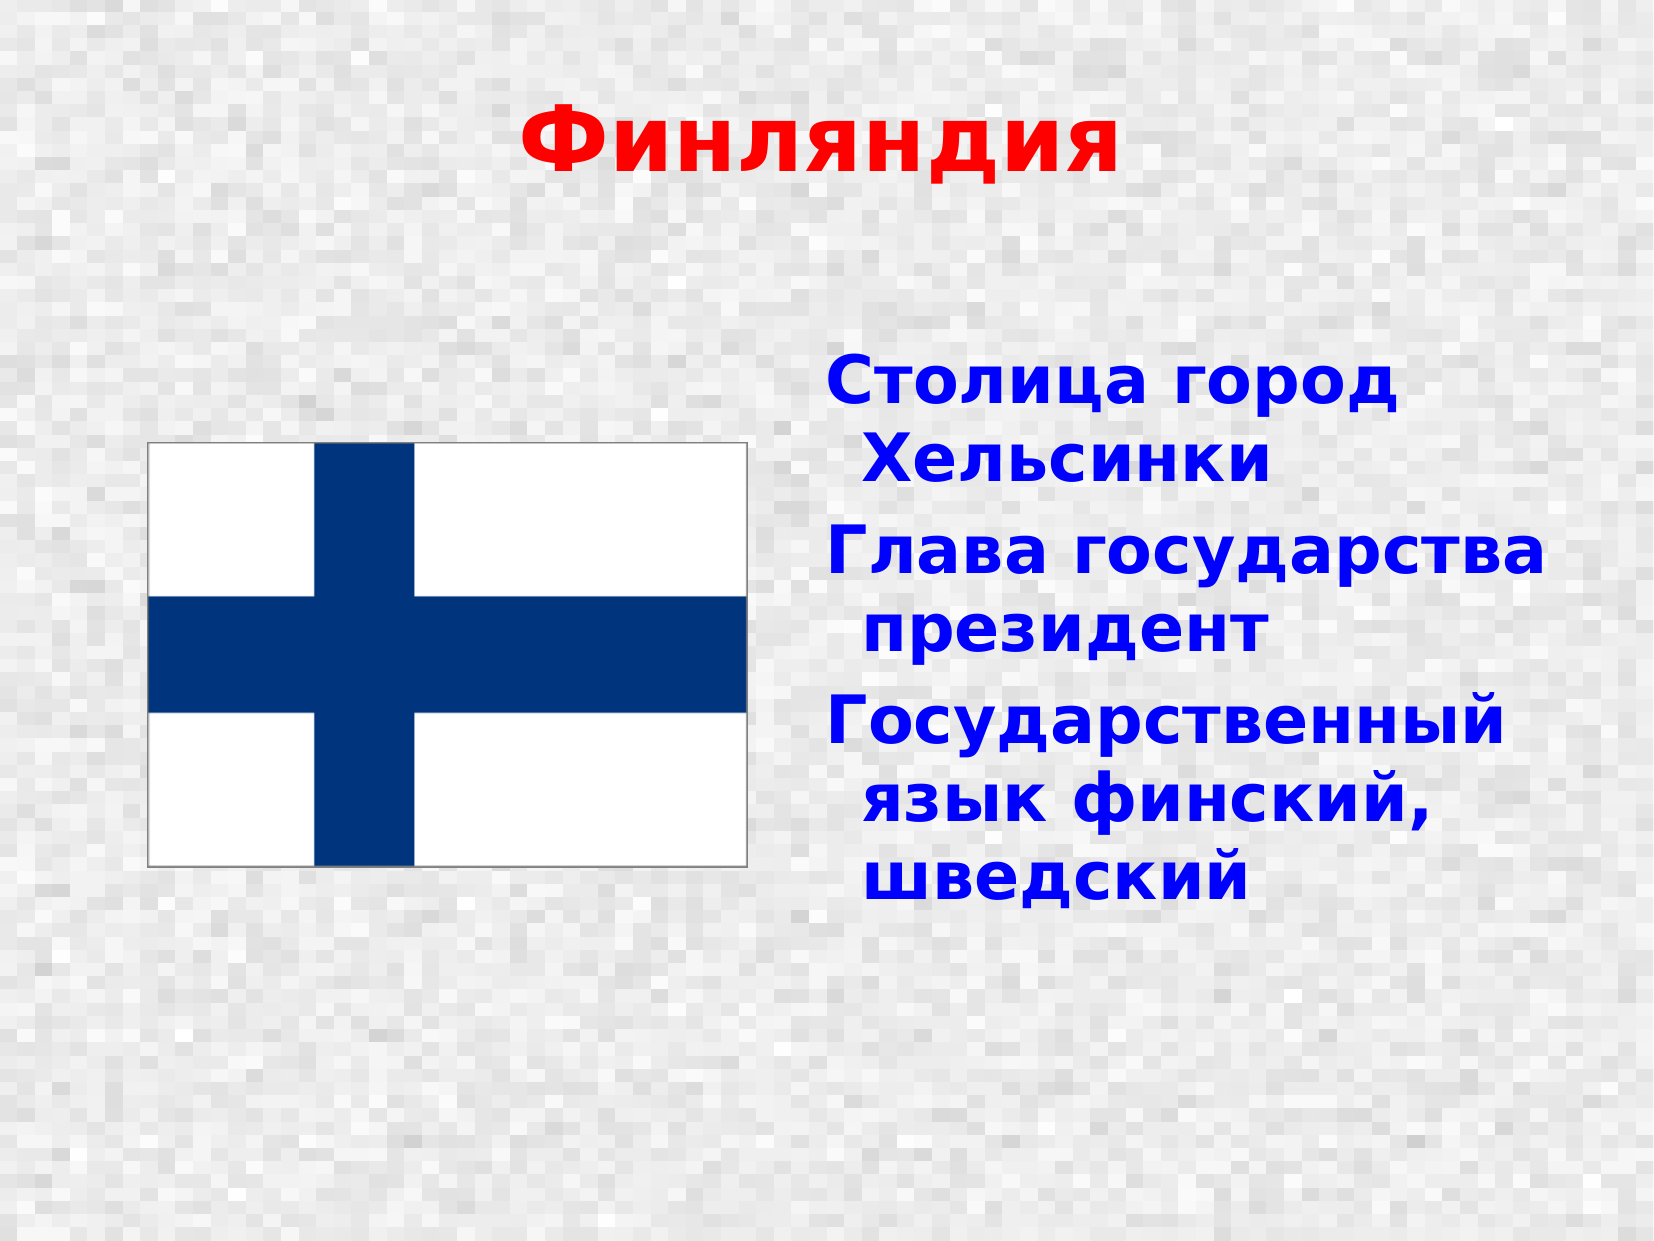

# Финляндия
Столица город Хельсинки
Глава государства президент
Государственный язык финский, шведский